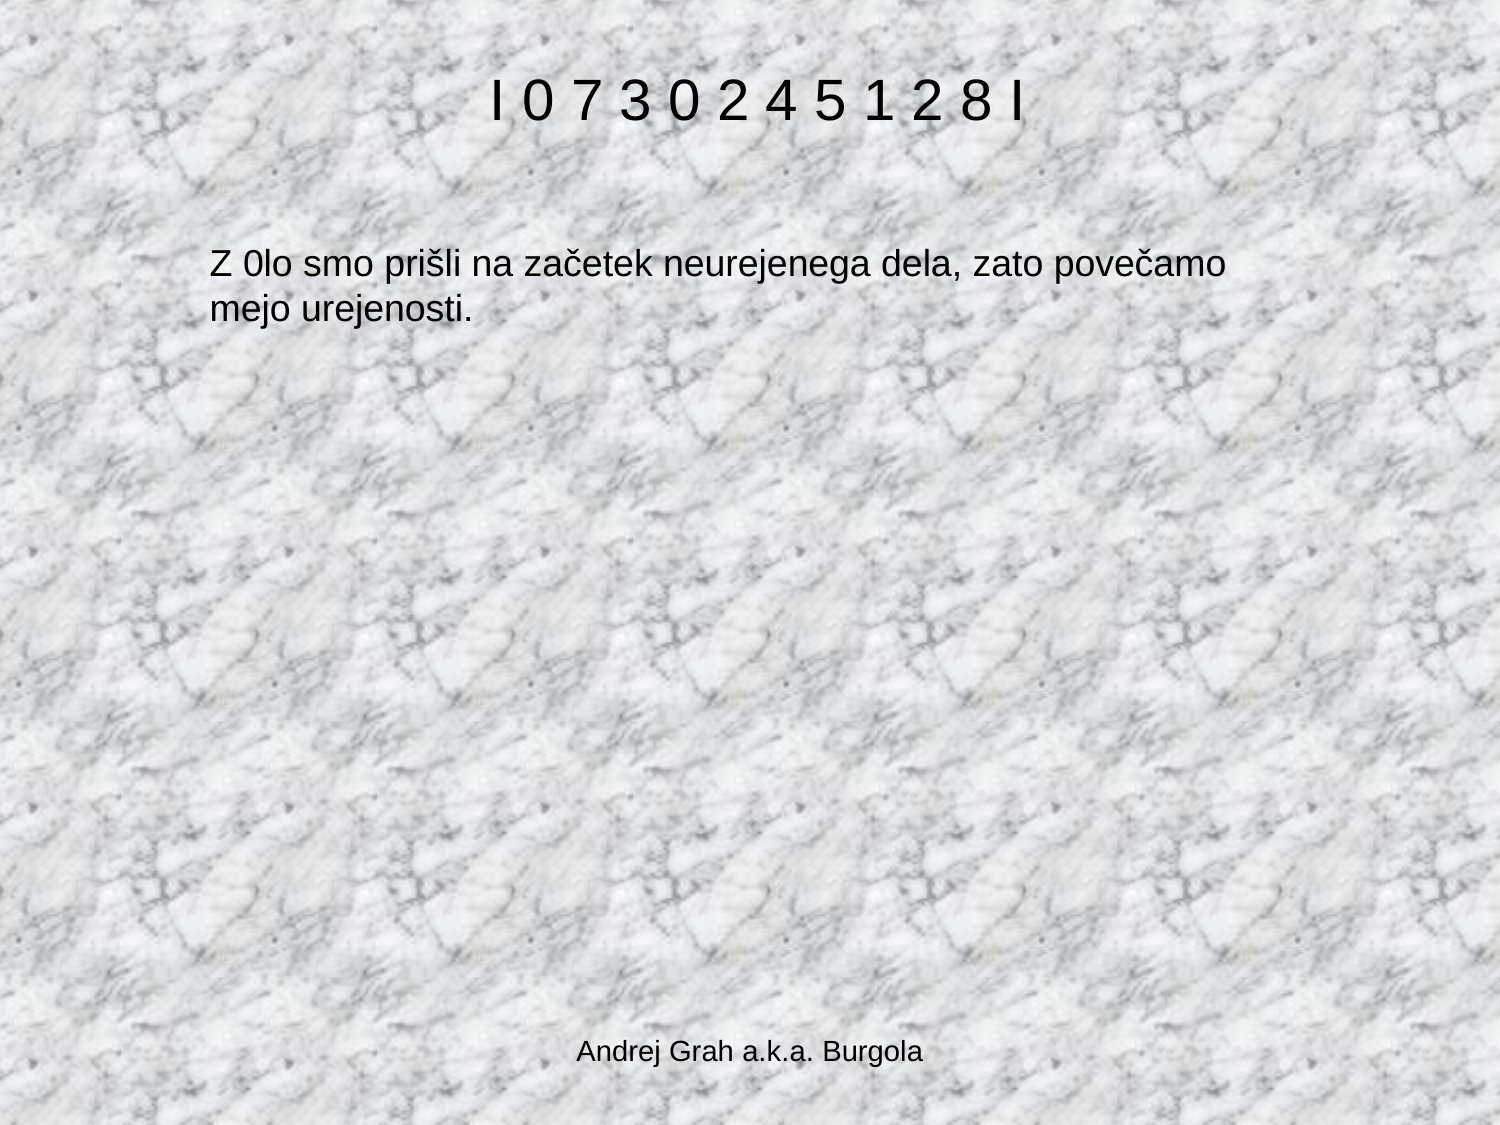

I 0 7 3 0 2 4 5 1 2 8 I
Z 0lo smo prišli na začetek neurejenega dela, zato povečamo mejo urejenosti.
Andrej Grah a.k.a. Burgola